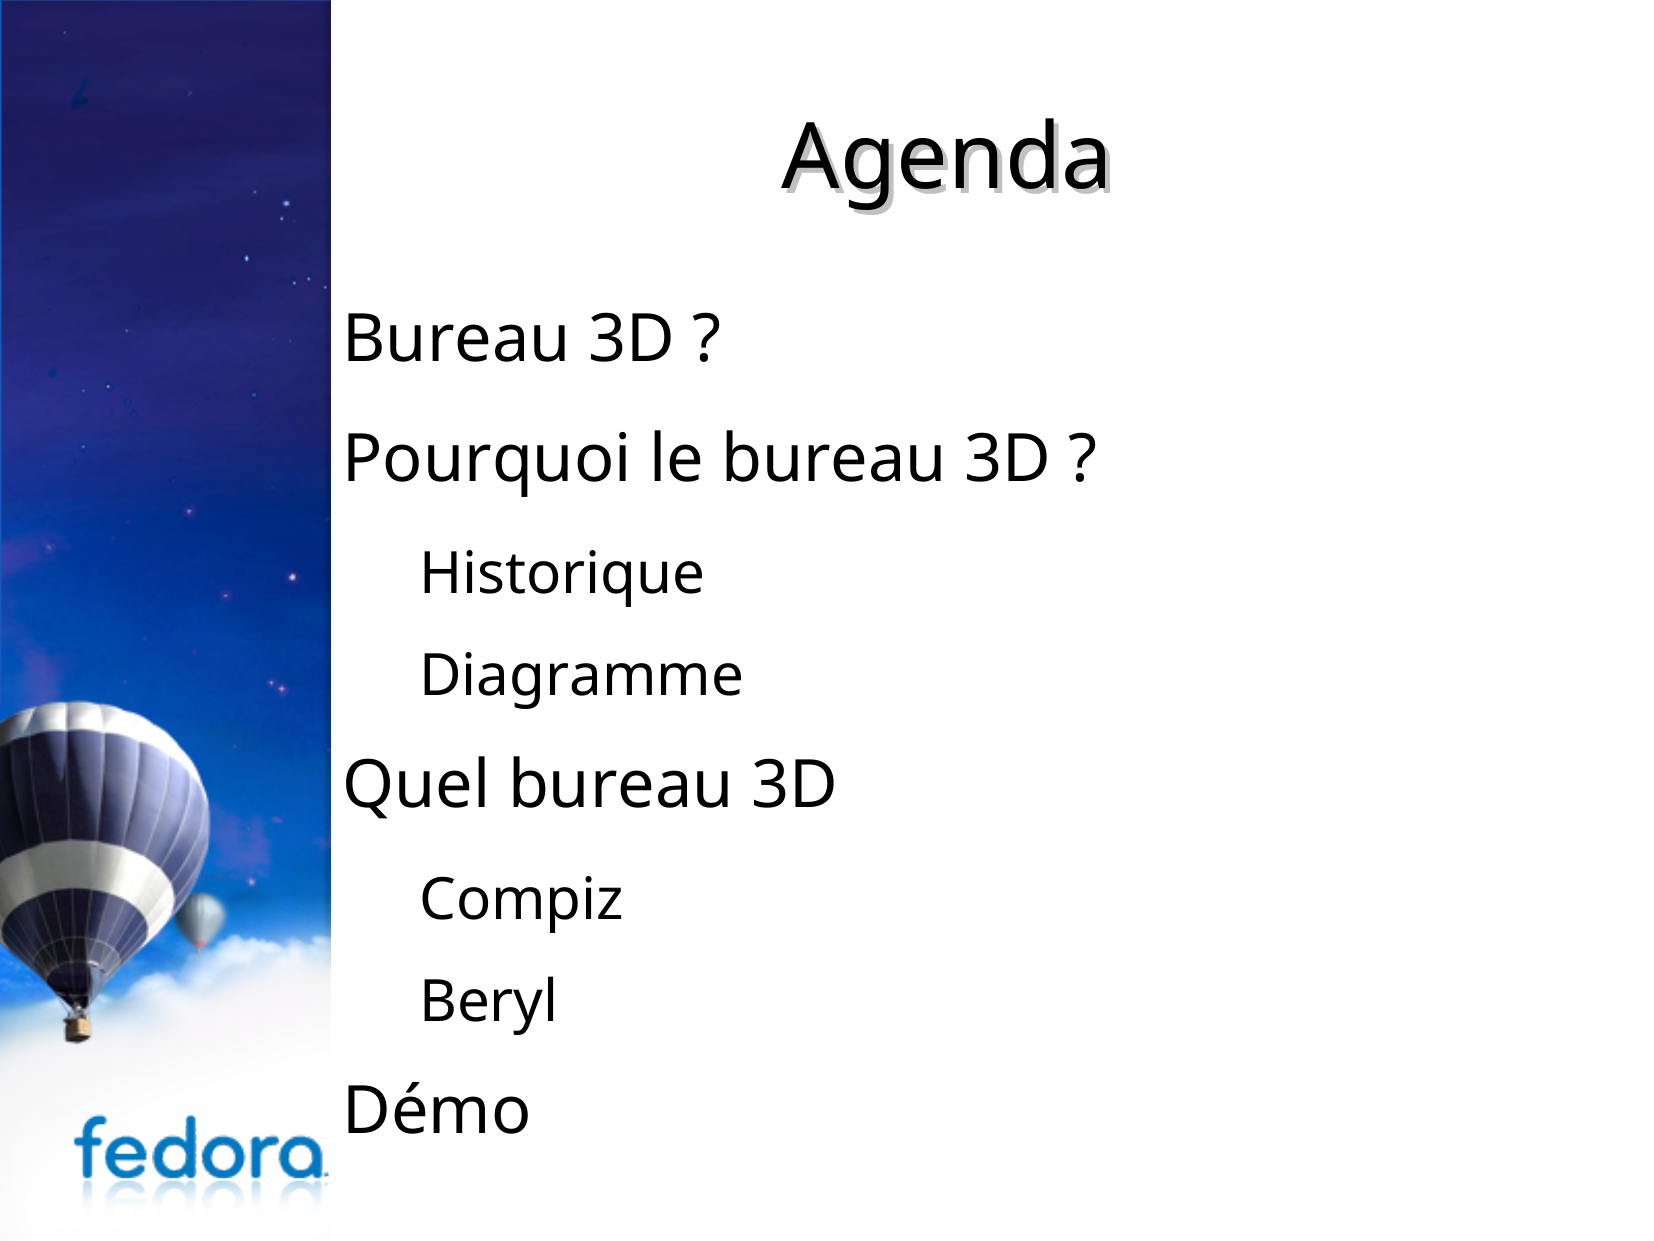

# Agenda
Bureau 3D ?
Pourquoi le bureau 3D ?
Historique
Diagramme
Quel bureau 3D
Compiz
Beryl
Démo